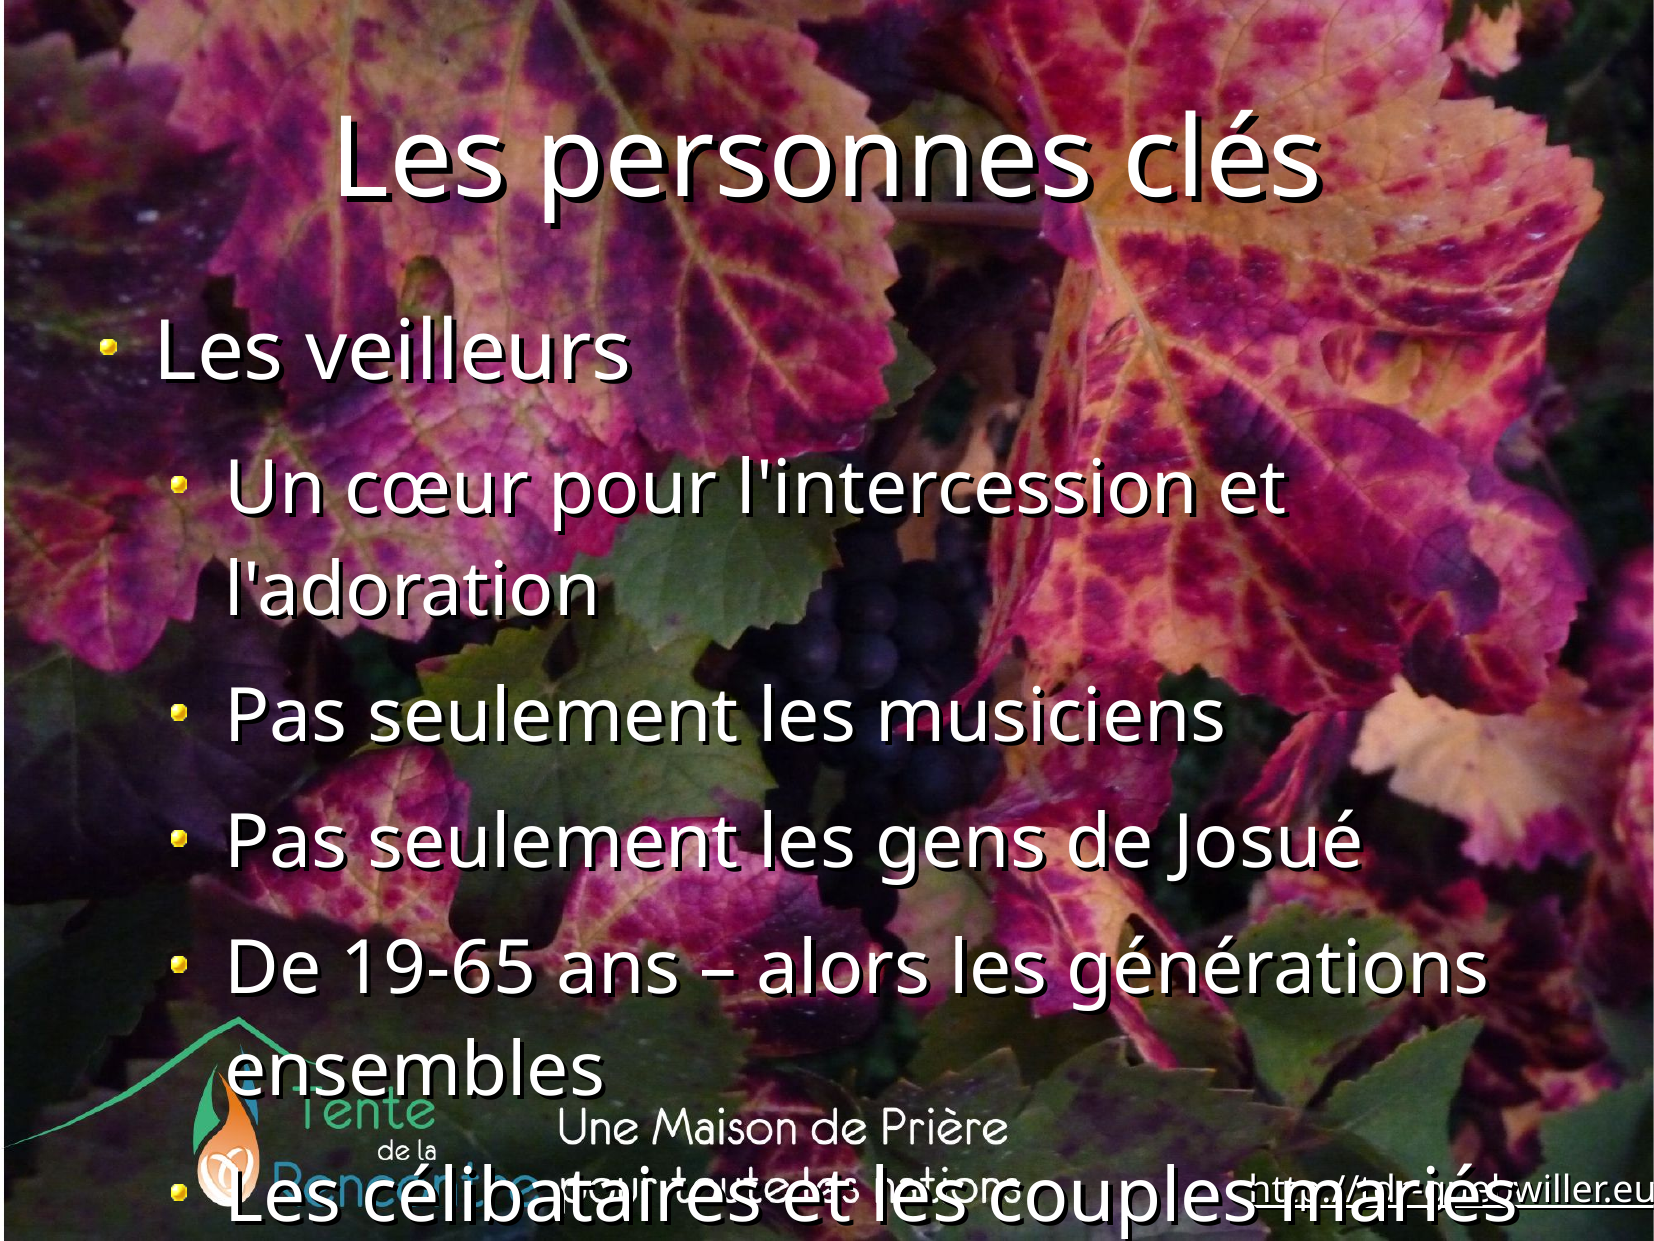

# Les personnes clés
Les veilleurs
Un cœur pour l'intercession et l'adoration
Pas seulement les musiciens
Pas seulement les gens de Josué
De 19-65 ans – alors les générations ensembles
Les célibataires et les couples mariés
Ceux qui assistent aux veilles